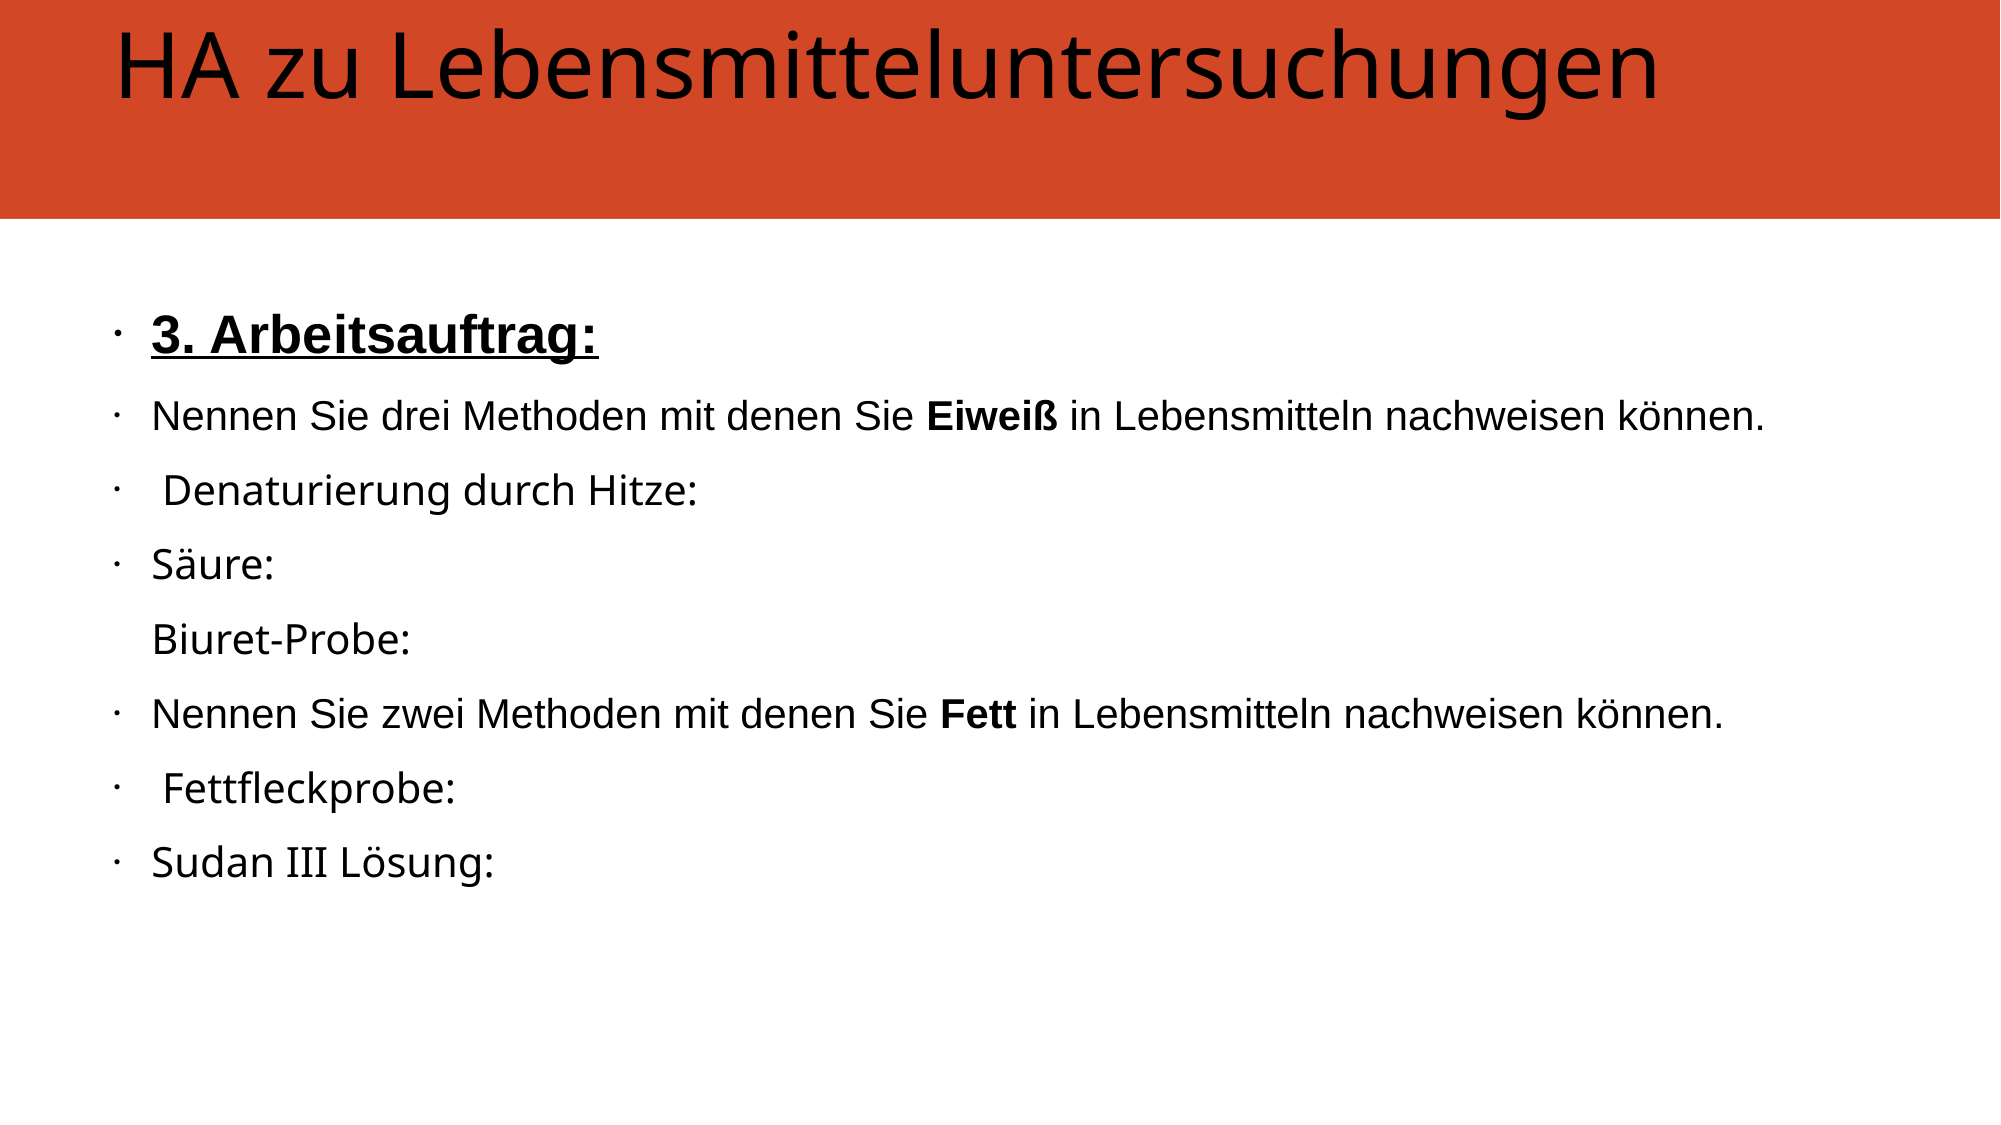

HA zu Lebensmitteluntersuchungen
# 3. Arbeitsauftrag:
Nennen Sie drei Methoden mit denen Sie Eiweiß in Lebensmitteln nachweisen können.
 Denaturierung durch Hitze:
Säure:
Biuret-Probe:
Nennen Sie zwei Methoden mit denen Sie Fett in Lebensmitteln nachweisen können.
 Fettfleckprobe:
Sudan III Lösung: